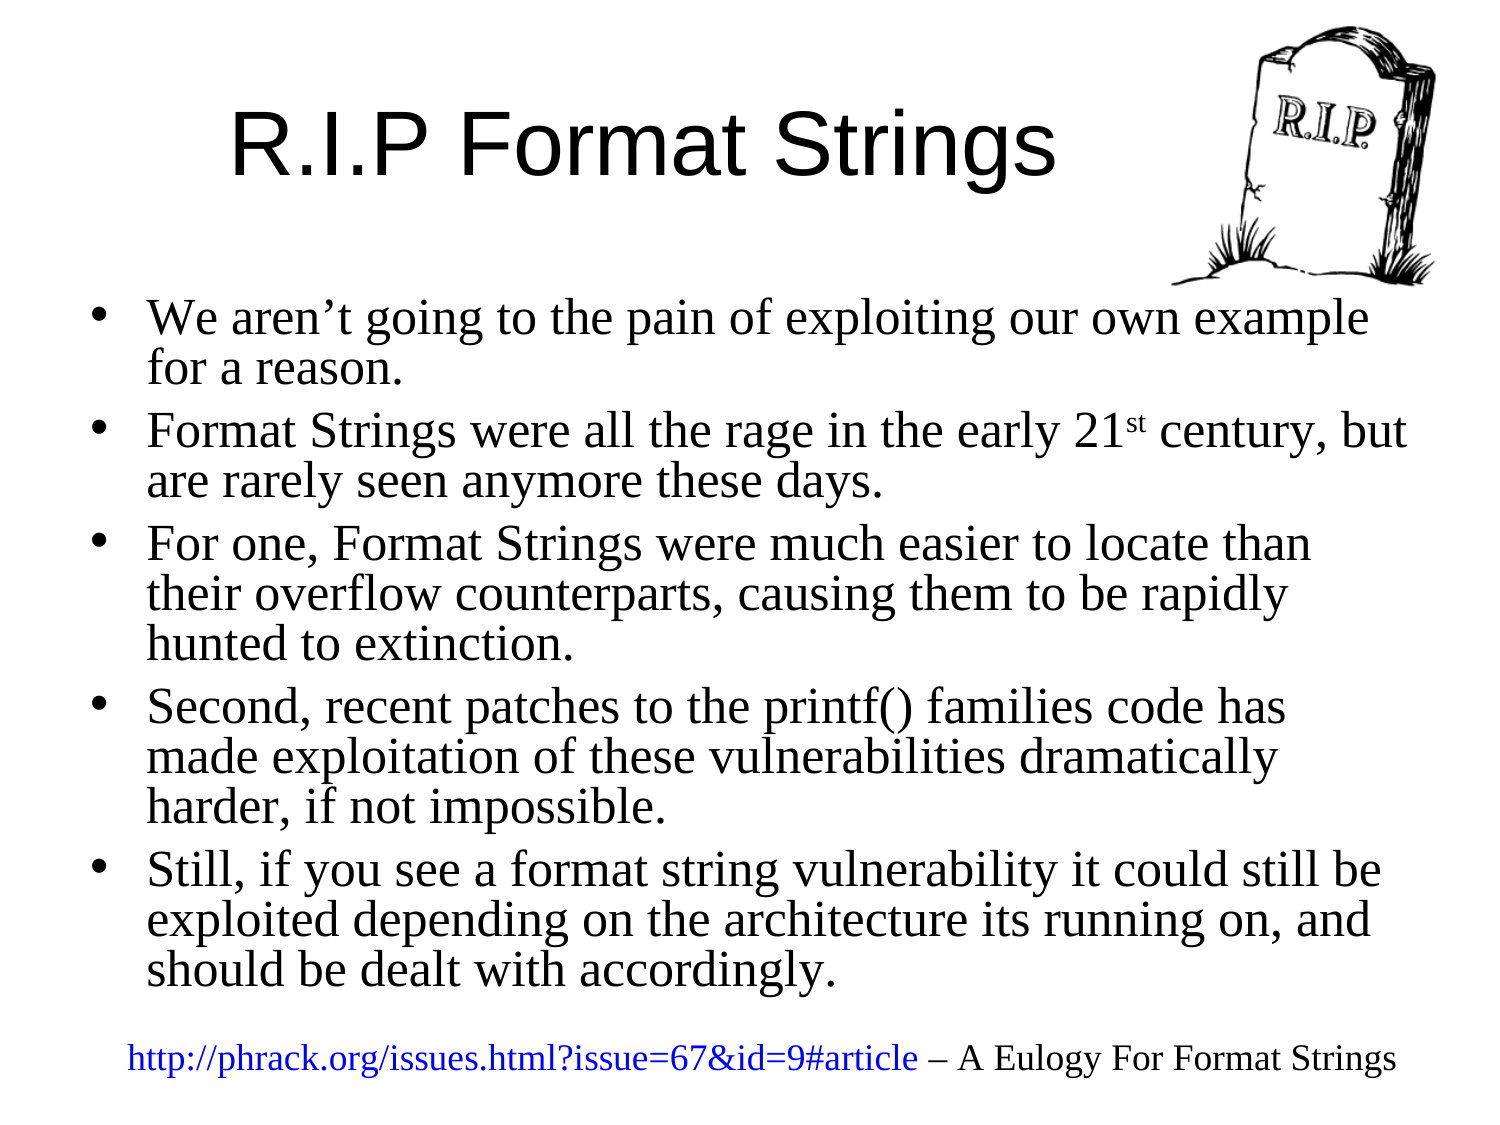

# R.I.P Format Strings
We aren’t going to the pain of exploiting our own example for a reason.
Format Strings were all the rage in the early 21st century, but are rarely seen anymore these days.
For one, Format Strings were much easier to locate than their overflow counterparts, causing them to be rapidly hunted to extinction.
Second, recent patches to the printf() families code has made exploitation of these vulnerabilities dramatically harder, if not impossible.
Still, if you see a format string vulnerability it could still be exploited depending on the architecture its running on, and should be dealt with accordingly.
http://phrack.org/issues.html?issue=67&id=9#article – A Eulogy For Format Strings